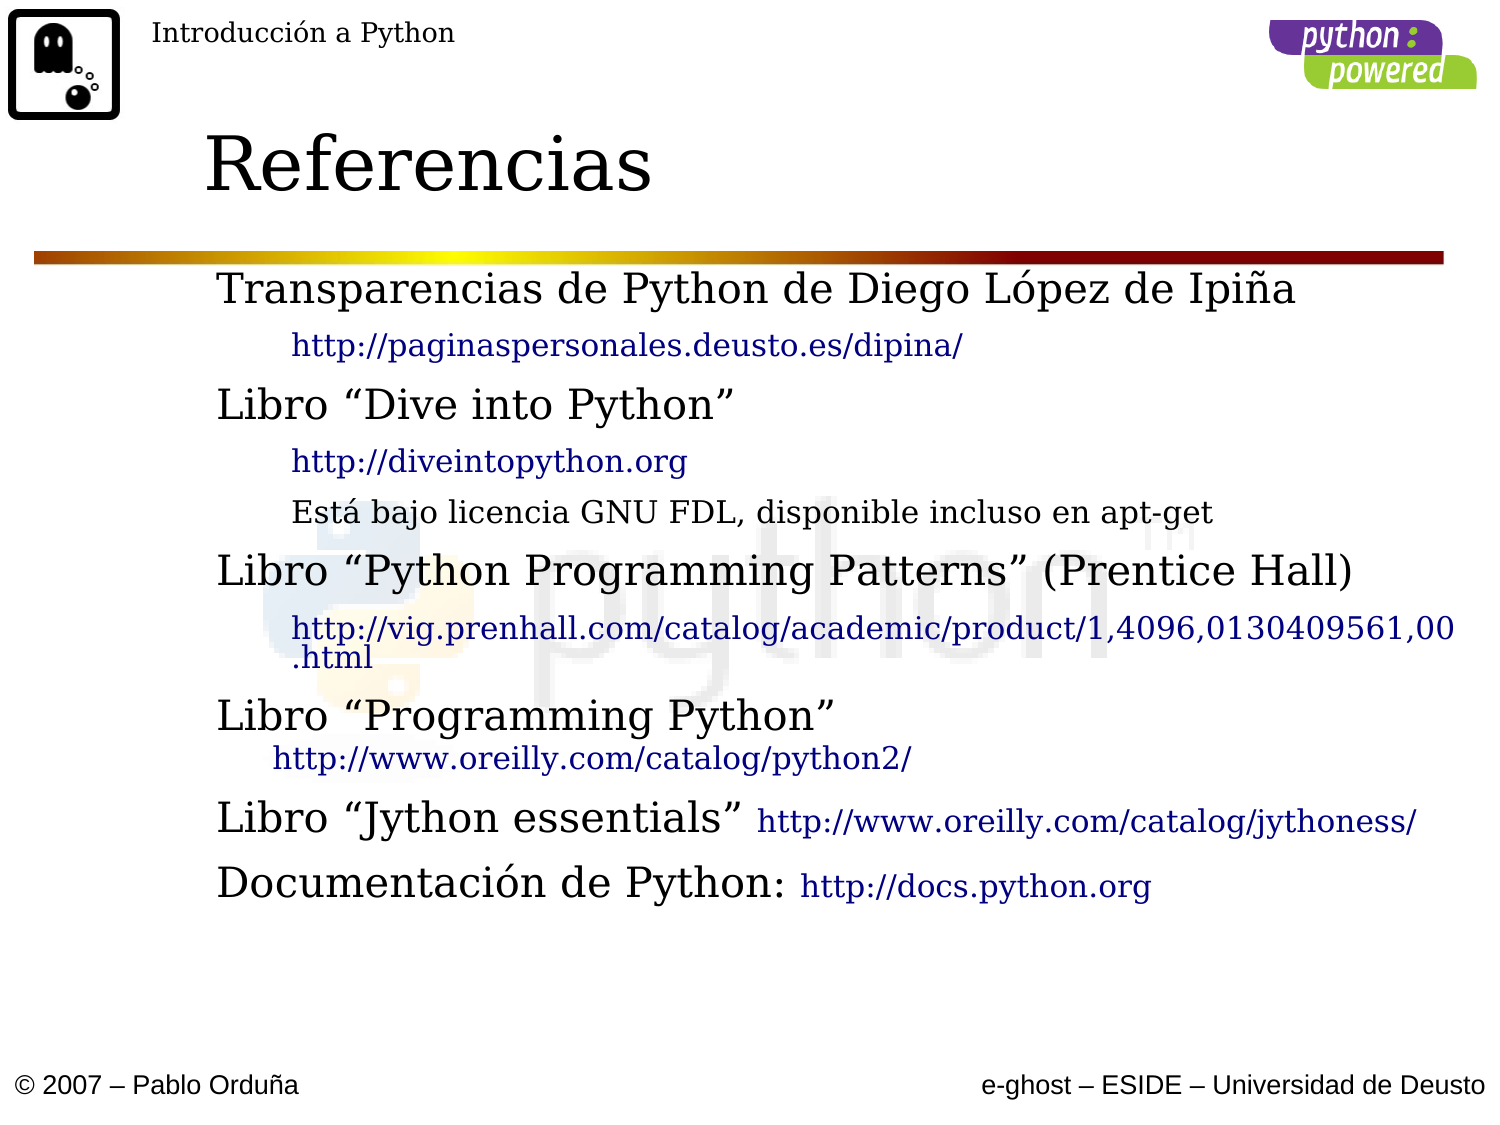

# Referencias
Transparencias de Python de Diego López de Ipiña
http://paginaspersonales.deusto.es/dipina/
Libro “Dive into Python”
http://diveintopython.org
Está bajo licencia GNU FDL, disponible incluso en apt-get
Libro “Python Programming Patterns” (Prentice Hall)
http://vig.prenhall.com/catalog/academic/product/1,4096,0130409561,00.html
Libro “Programming Python” http://www.oreilly.com/catalog/python2/
Libro “Jython essentials” http://www.oreilly.com/catalog/jythoness/
Documentación de Python: http://docs.python.org